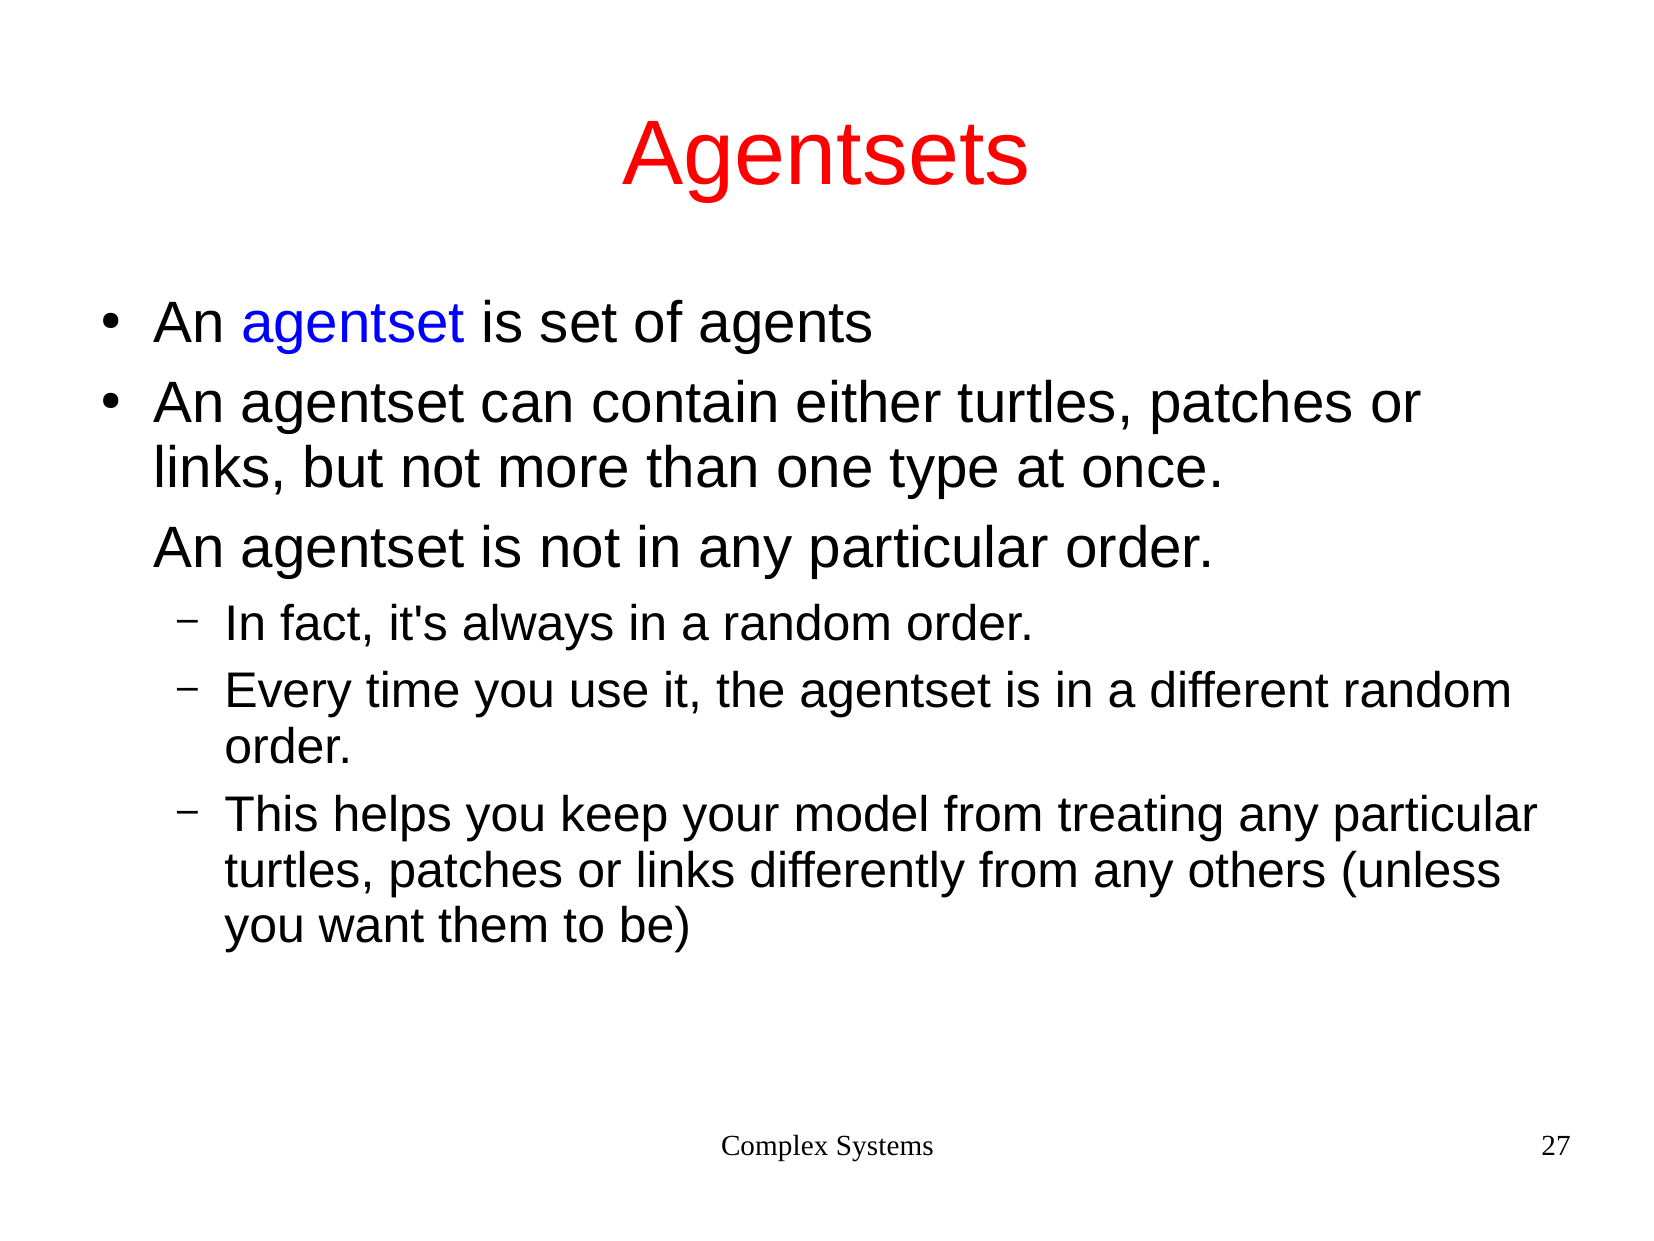

# Agentsets
An agentset is set of agents
An agentset can contain either turtles, patches or links, but not more than one type at once.
An agentset is not in any particular order.
In fact, it's always in a random order.
Every time you use it, the agentset is in a different random order.
This helps you keep your model from treating any particular turtles, patches or links differently from any others (unless you want them to be)
Complex Systems
27